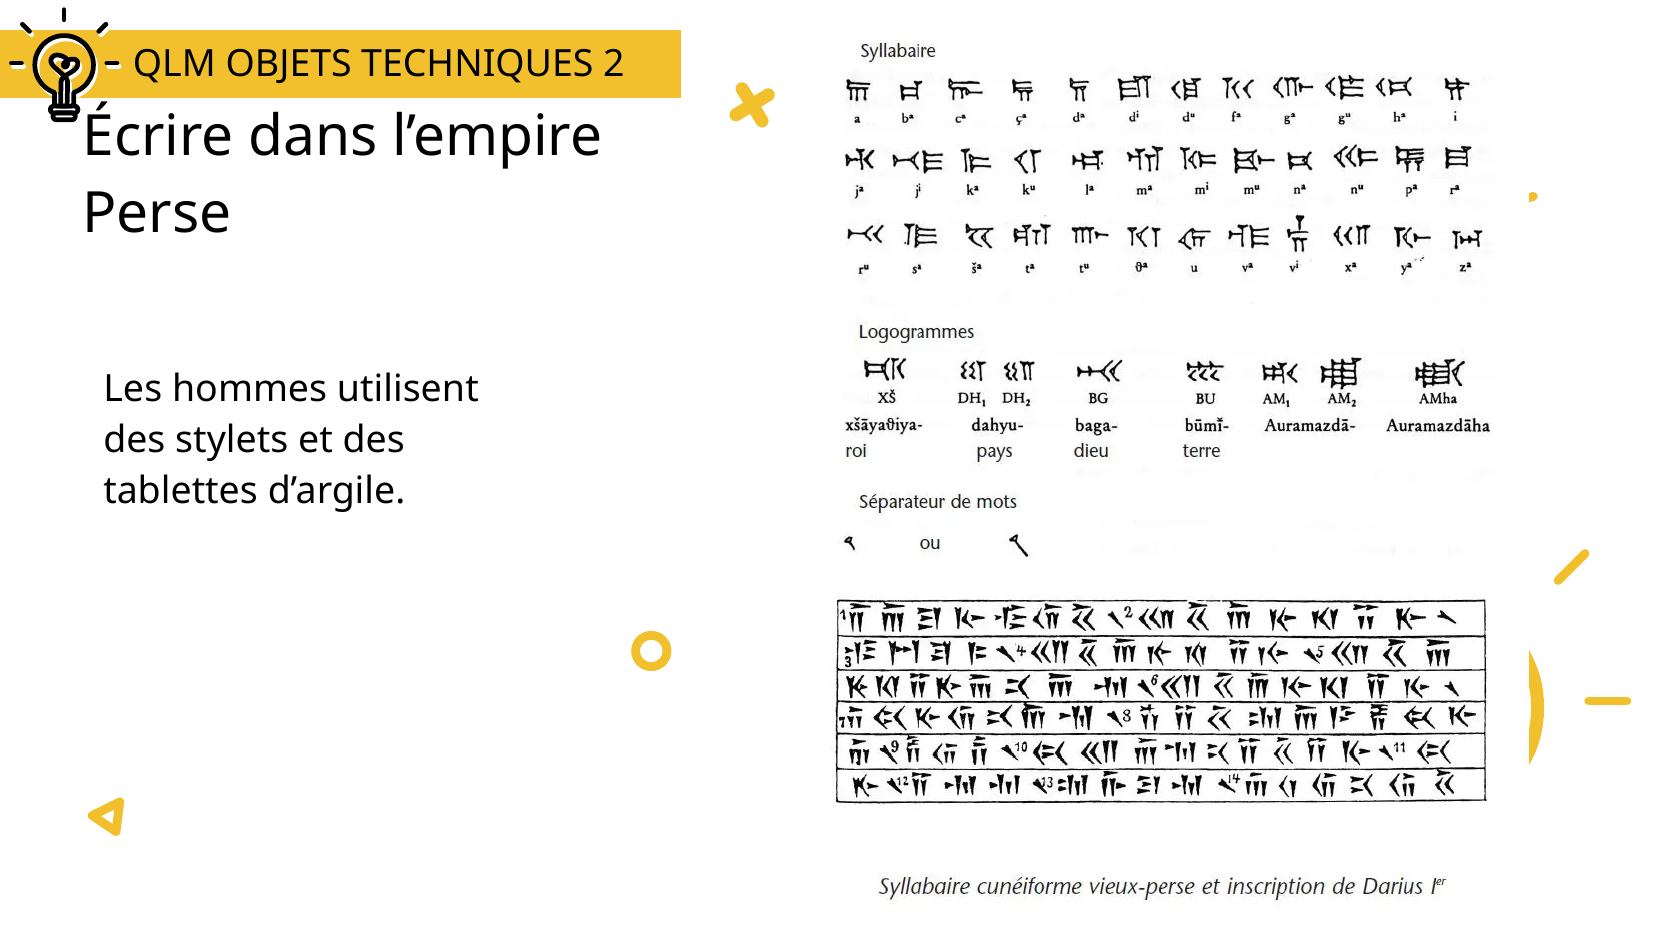

QLM OBJETS TECHNIQUES 2
# Écrire dans l’empire Perse
Les hommes utilisent des stylets et des tablettes d’argile.